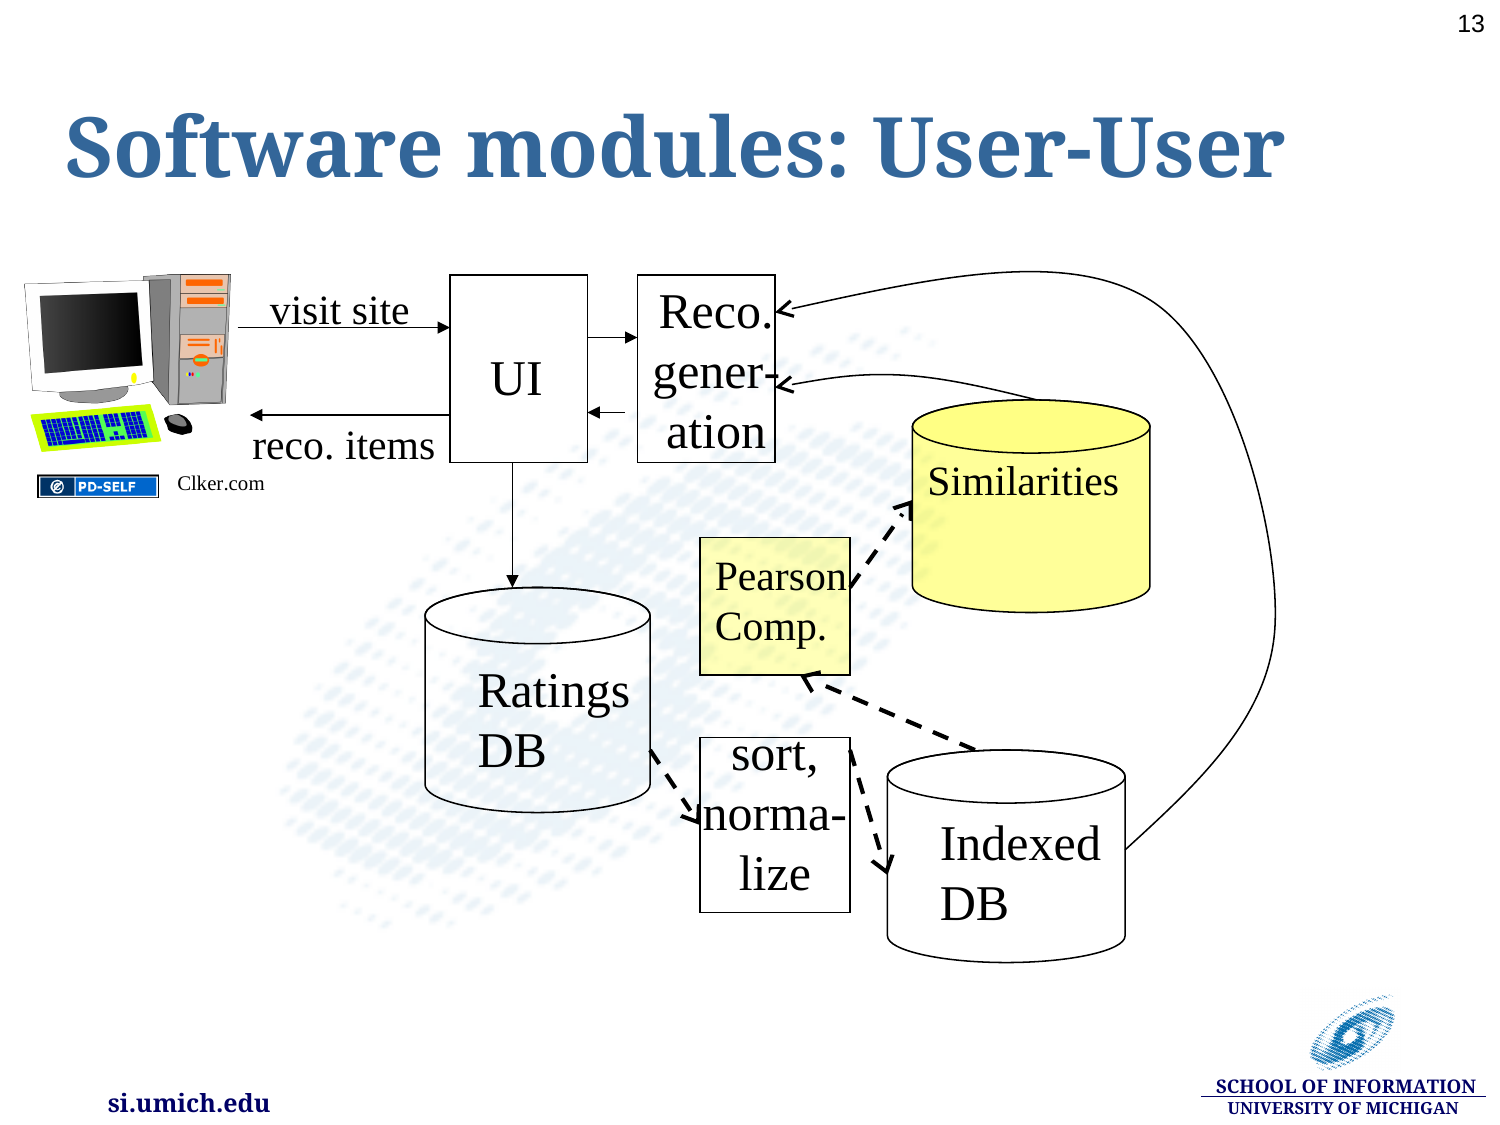

# Software modules: User-User
visit site
Reco.
gener-
ation
UI
reco. items
Similarities
Clker.com
Pearson
Comp.
Ratings
DB
sort,
norma-
lize
Indexed
DB